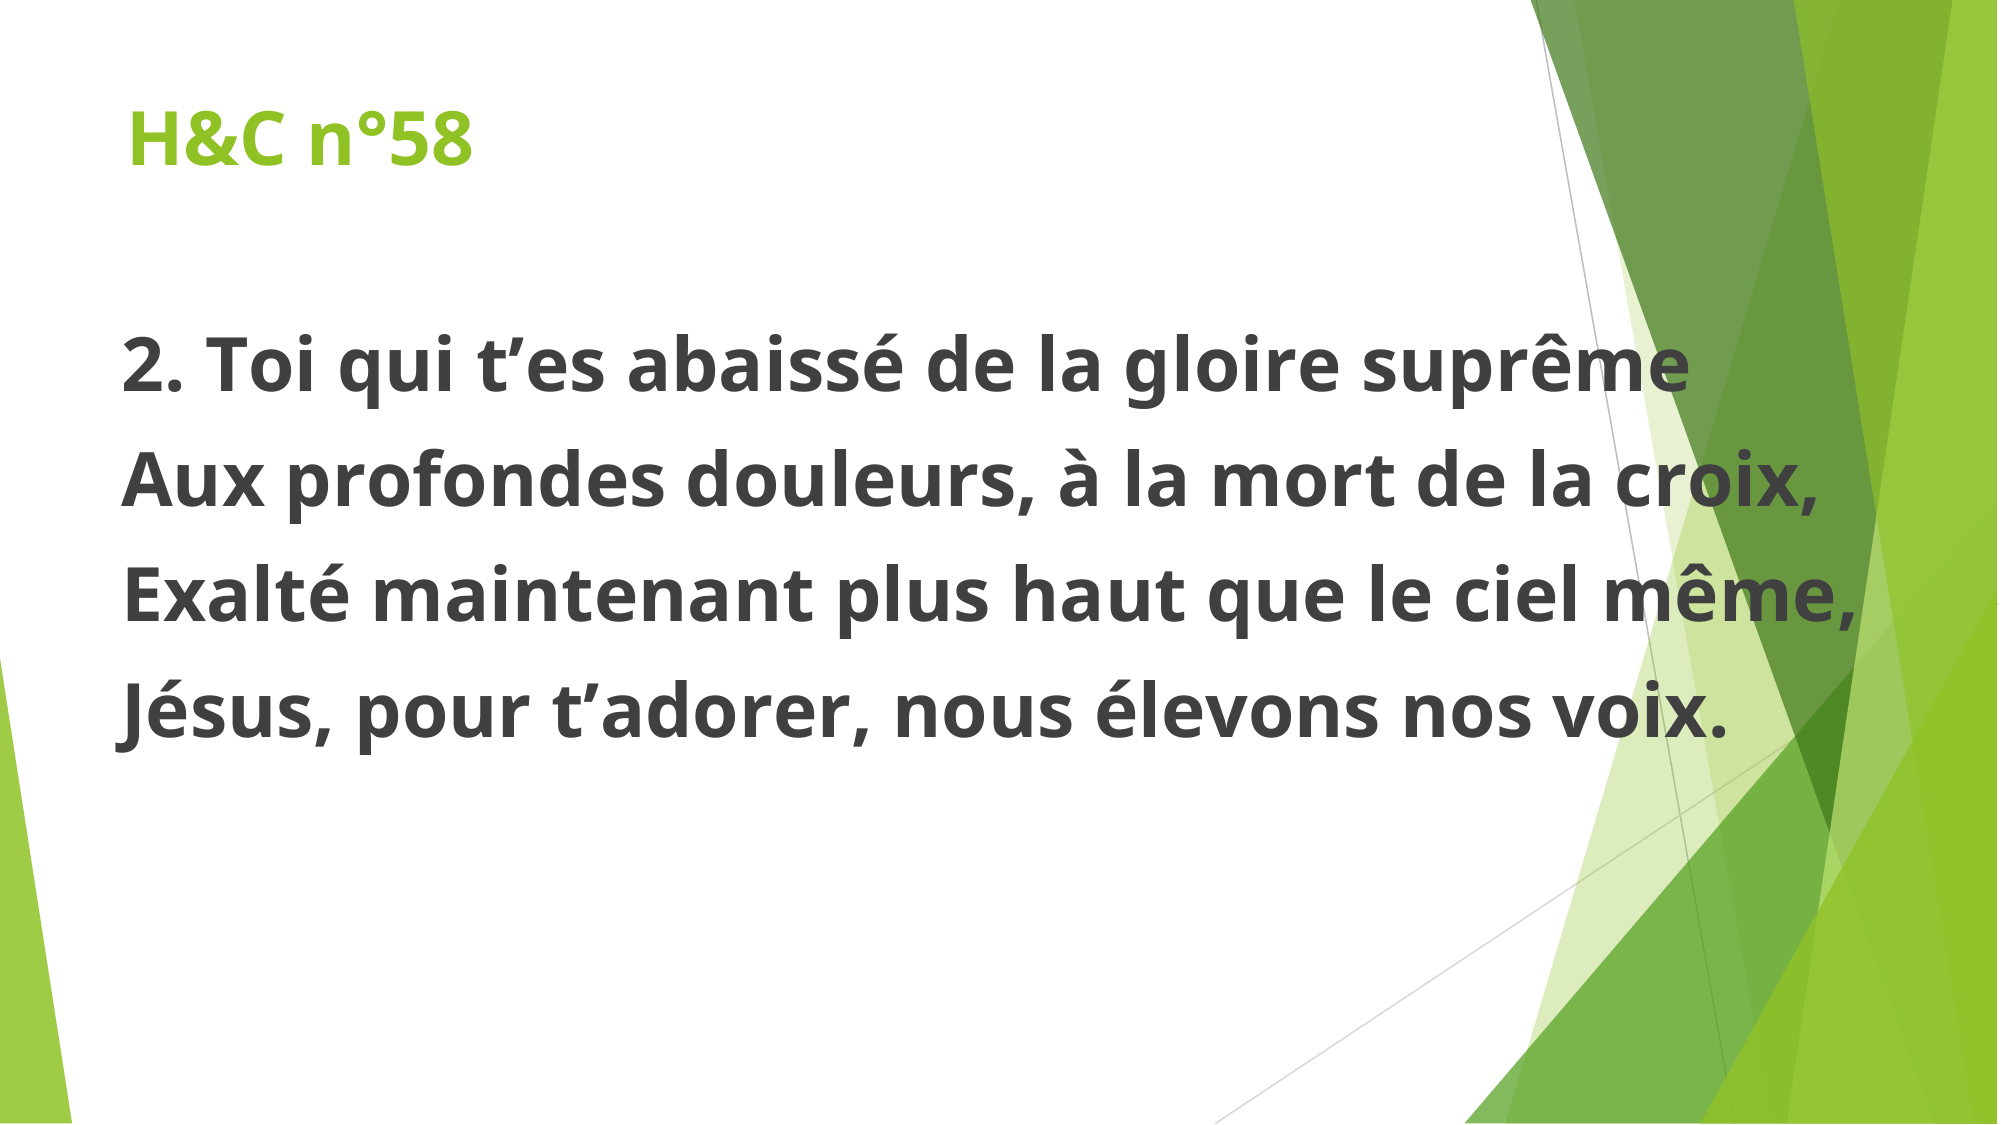

H&C n°58
2. Toi qui t’es abaissé de la gloire suprême
Aux profondes douleurs, à la mort de la croix,
Exalté maintenant plus haut que le ciel même,
Jésus, pour t’adorer, nous élevons nos voix.